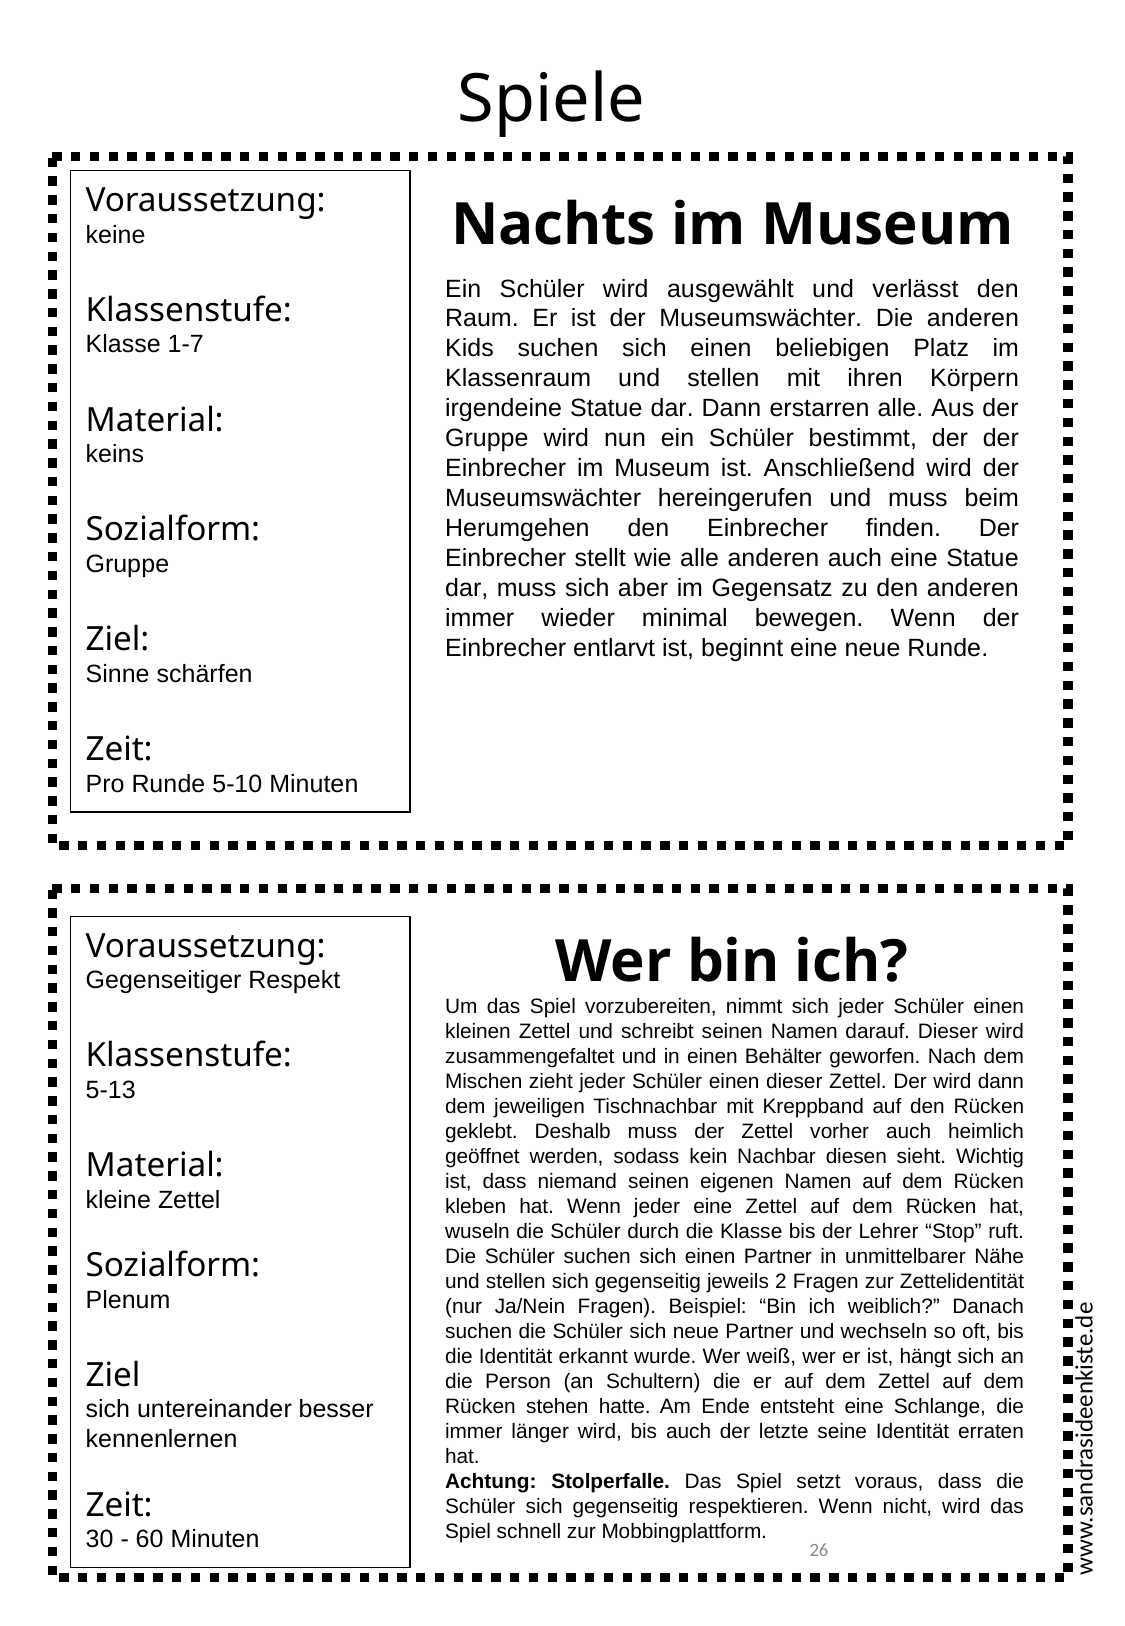

Spiele
Voraussetzung:
keine
Klassenstufe:
Klasse 1-7
Material:
keins
Sozialform:
Gruppe
Ziel:
Sinne schärfen
Zeit:
Pro Runde 5-10 Minuten
Nachts im Museum
Ein Schüler wird ausgewählt und verlässt den Raum. Er ist der Museumswächter. Die anderen Kids suchen sich einen beliebigen Platz im Klassenraum und stellen mit ihren Körpern irgendeine Statue dar. Dann erstarren alle. Aus der Gruppe wird nun ein Schüler bestimmt, der der Einbrecher im Museum ist. Anschließend wird der Museumswächter hereingerufen und muss beim Herumgehen den Einbrecher finden. Der Einbrecher stellt wie alle anderen auch eine Statue dar, muss sich aber im Gegensatz zu den anderen immer wieder minimal bewegen. Wenn der Einbrecher entlarvt ist, beginnt eine neue Runde.
Wer bin ich?
Voraussetzung:
Gegenseitiger Respekt
Klassenstufe:
5-13
Material:
kleine Zettel
Sozialform:
Plenum
Ziel
sich untereinander besser kennenlernen
Zeit:
30 - 60 Minuten
Um das Spiel vorzubereiten, nimmt sich jeder Schüler einen kleinen Zettel und schreibt seinen Namen darauf. Dieser wird zusammengefaltet und in einen Behälter geworfen. Nach dem Mischen zieht jeder Schüler einen dieser Zettel. Der wird dann dem jeweiligen Tischnachbar mit Kreppband auf den Rücken geklebt. Deshalb muss der Zettel vorher auch heimlich geöffnet werden, sodass kein Nachbar diesen sieht. Wichtig ist, dass niemand seinen eigenen Namen auf dem Rücken kleben hat. Wenn jeder eine Zettel auf dem Rücken hat, wuseln die Schüler durch die Klasse bis der Lehrer “Stop” ruft. Die Schüler suchen sich einen Partner in unmittelbarer Nähe und stellen sich gegenseitig jeweils 2 Fragen zur Zettelidentität (nur Ja/Nein Fragen). Beispiel: “Bin ich weiblich?” Danach suchen die Schüler sich neue Partner und wechseln so oft, bis die Identität erkannt wurde. Wer weiß, wer er ist, hängt sich an die Person (an Schultern) die er auf dem Zettel auf dem Rücken stehen hatte. Am Ende entsteht eine Schlange, die immer länger wird, bis auch der letzte seine Identität erraten hat.
Achtung: Stolperfalle. Das Spiel setzt voraus, dass die Schüler sich gegenseitig respektieren. Wenn nicht, wird das Spiel schnell zur Mobbingplattform.
www.sandrasideenkiste.de